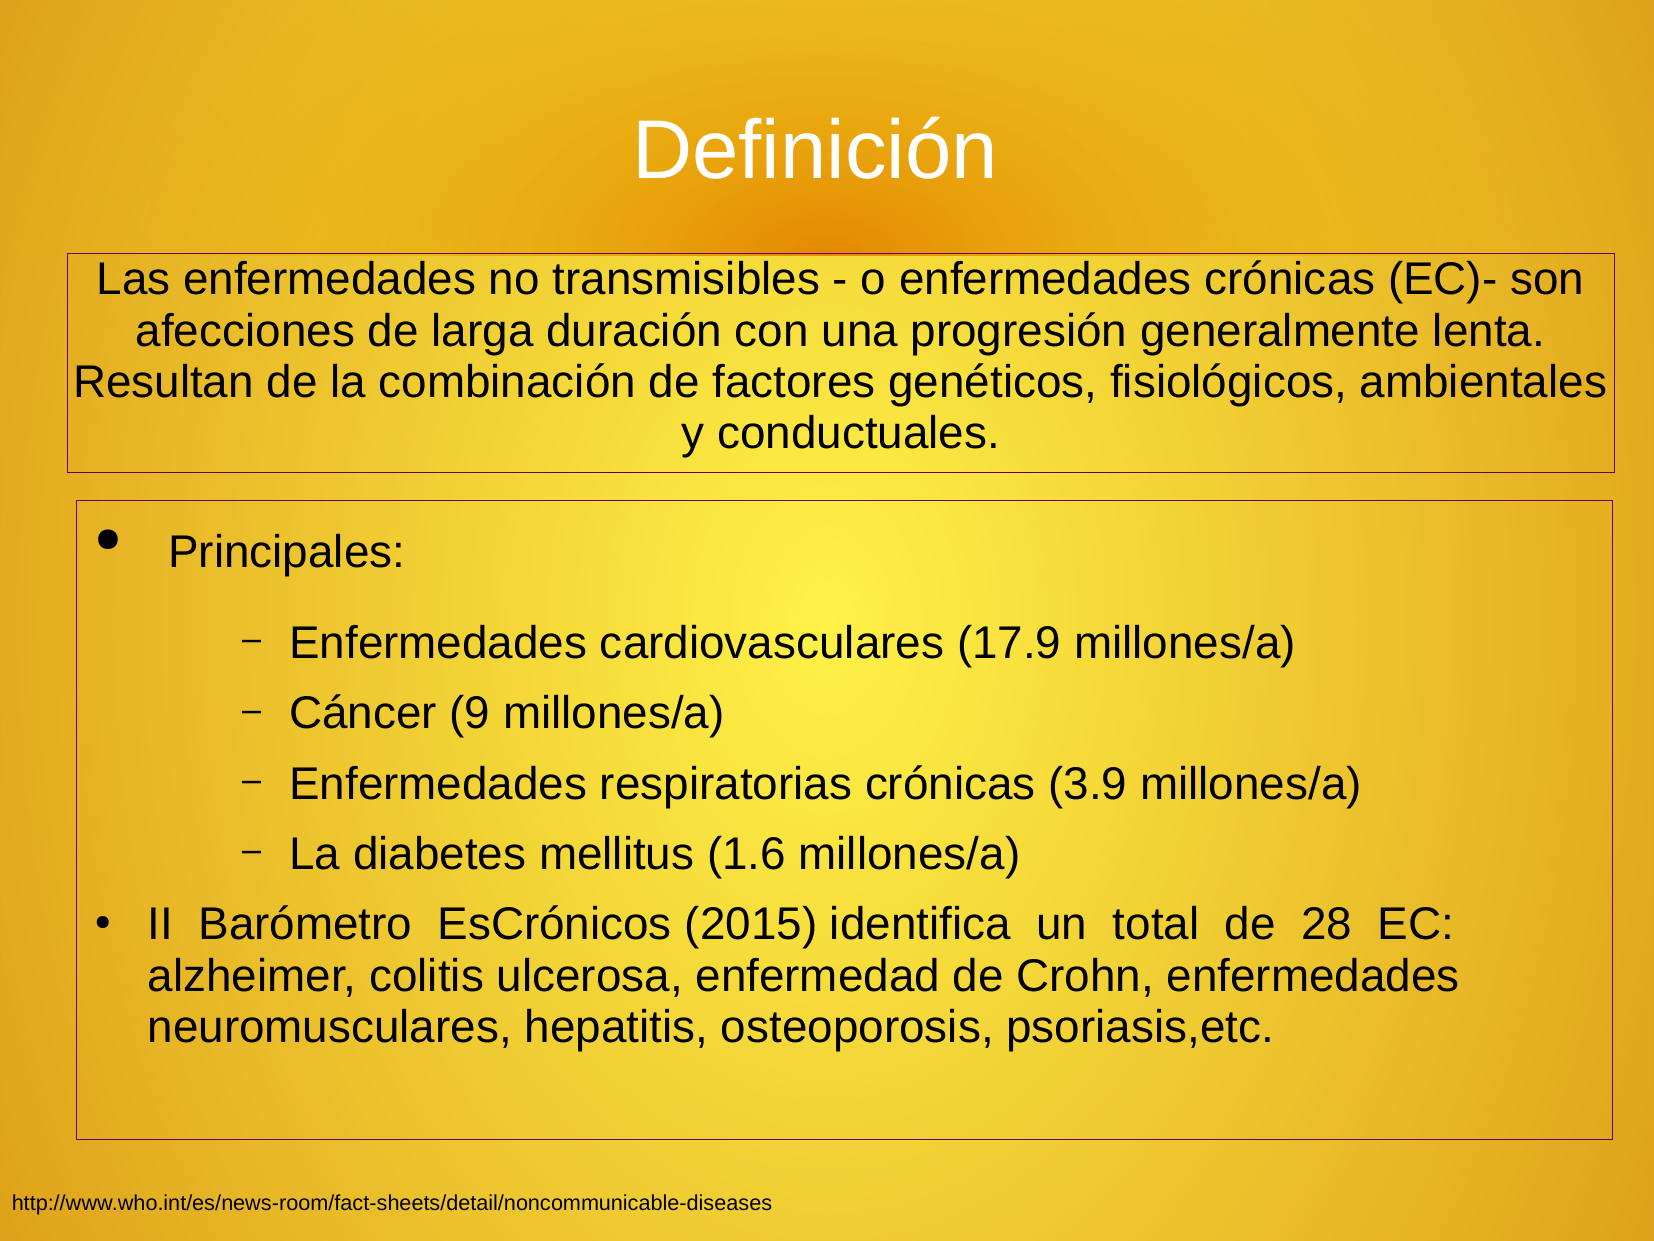

# Definición
Las enfermedades no transmisibles - o enfermedades crónicas (EC)- son afecciones de larga duración con una progresión generalmente lenta. Resultan de la combinación de factores genéticos, fisiológicos, ambientales y conductuales.
 Principales:
Enfermedades cardiovasculares (17.9 millones/a)
Cáncer (9 millones/a)
Enfermedades respiratorias crónicas (3.9 millones/a)
La diabetes mellitus (1.6 millones/a)
II Barómetro EsCrónicos (2015) identifica un total de 28 EC: alzheimer, colitis ulcerosa, enfermedad de Crohn, enfermedades neuromusculares, hepatitis, osteoporosis, psoriasis,etc.
http://www.who.int/es/news-room/fact-sheets/detail/noncommunicable-diseases